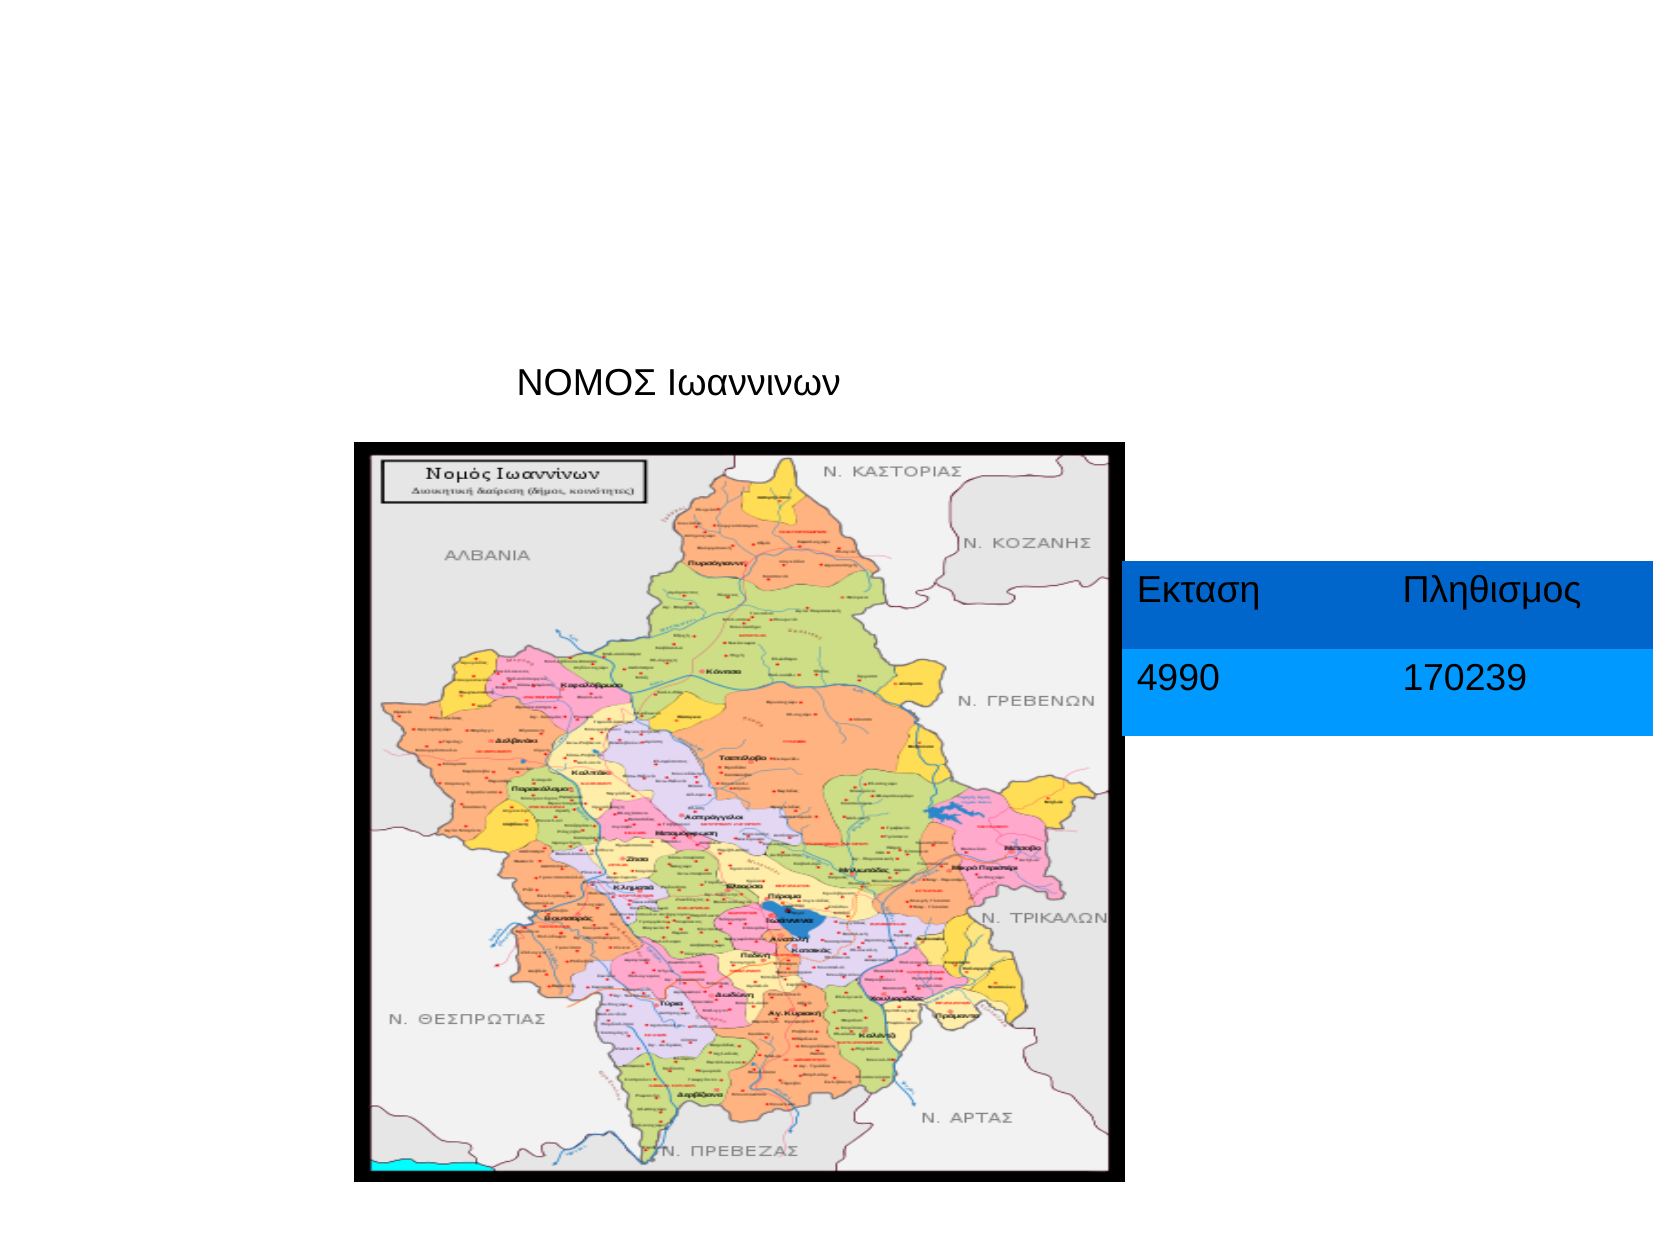

ΝΟΜΟΣ Ιωαννινων
| Εκταση | Πληθισμος |
| --- | --- |
| 4990 | 170239 |